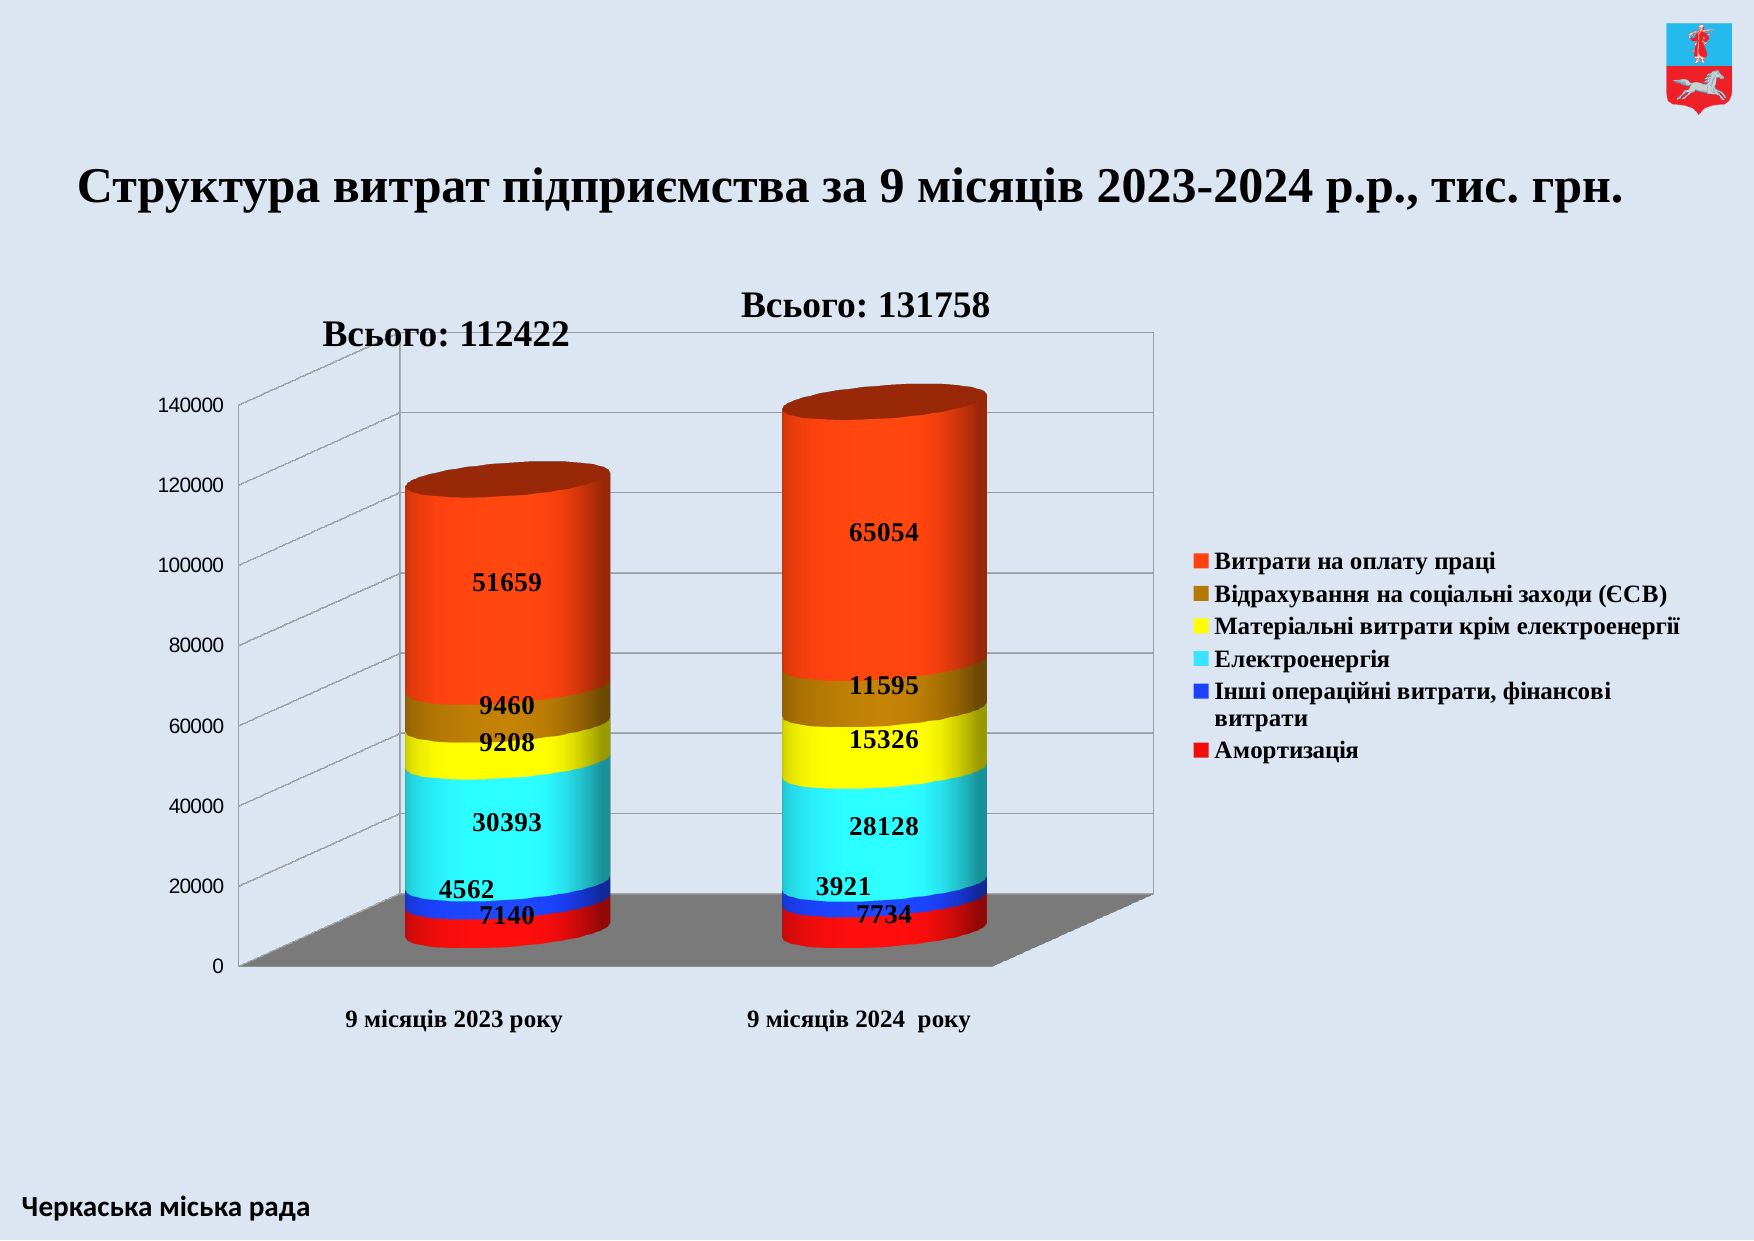

Структура витрат підприємства за 9 місяців 2023-2024 р.р., тис. грн.
Всього: 131758
Всього: 112422
[unsupported chart]
9 місяців 2023 року
9 місяців 2024 року
Черкаська міська рада